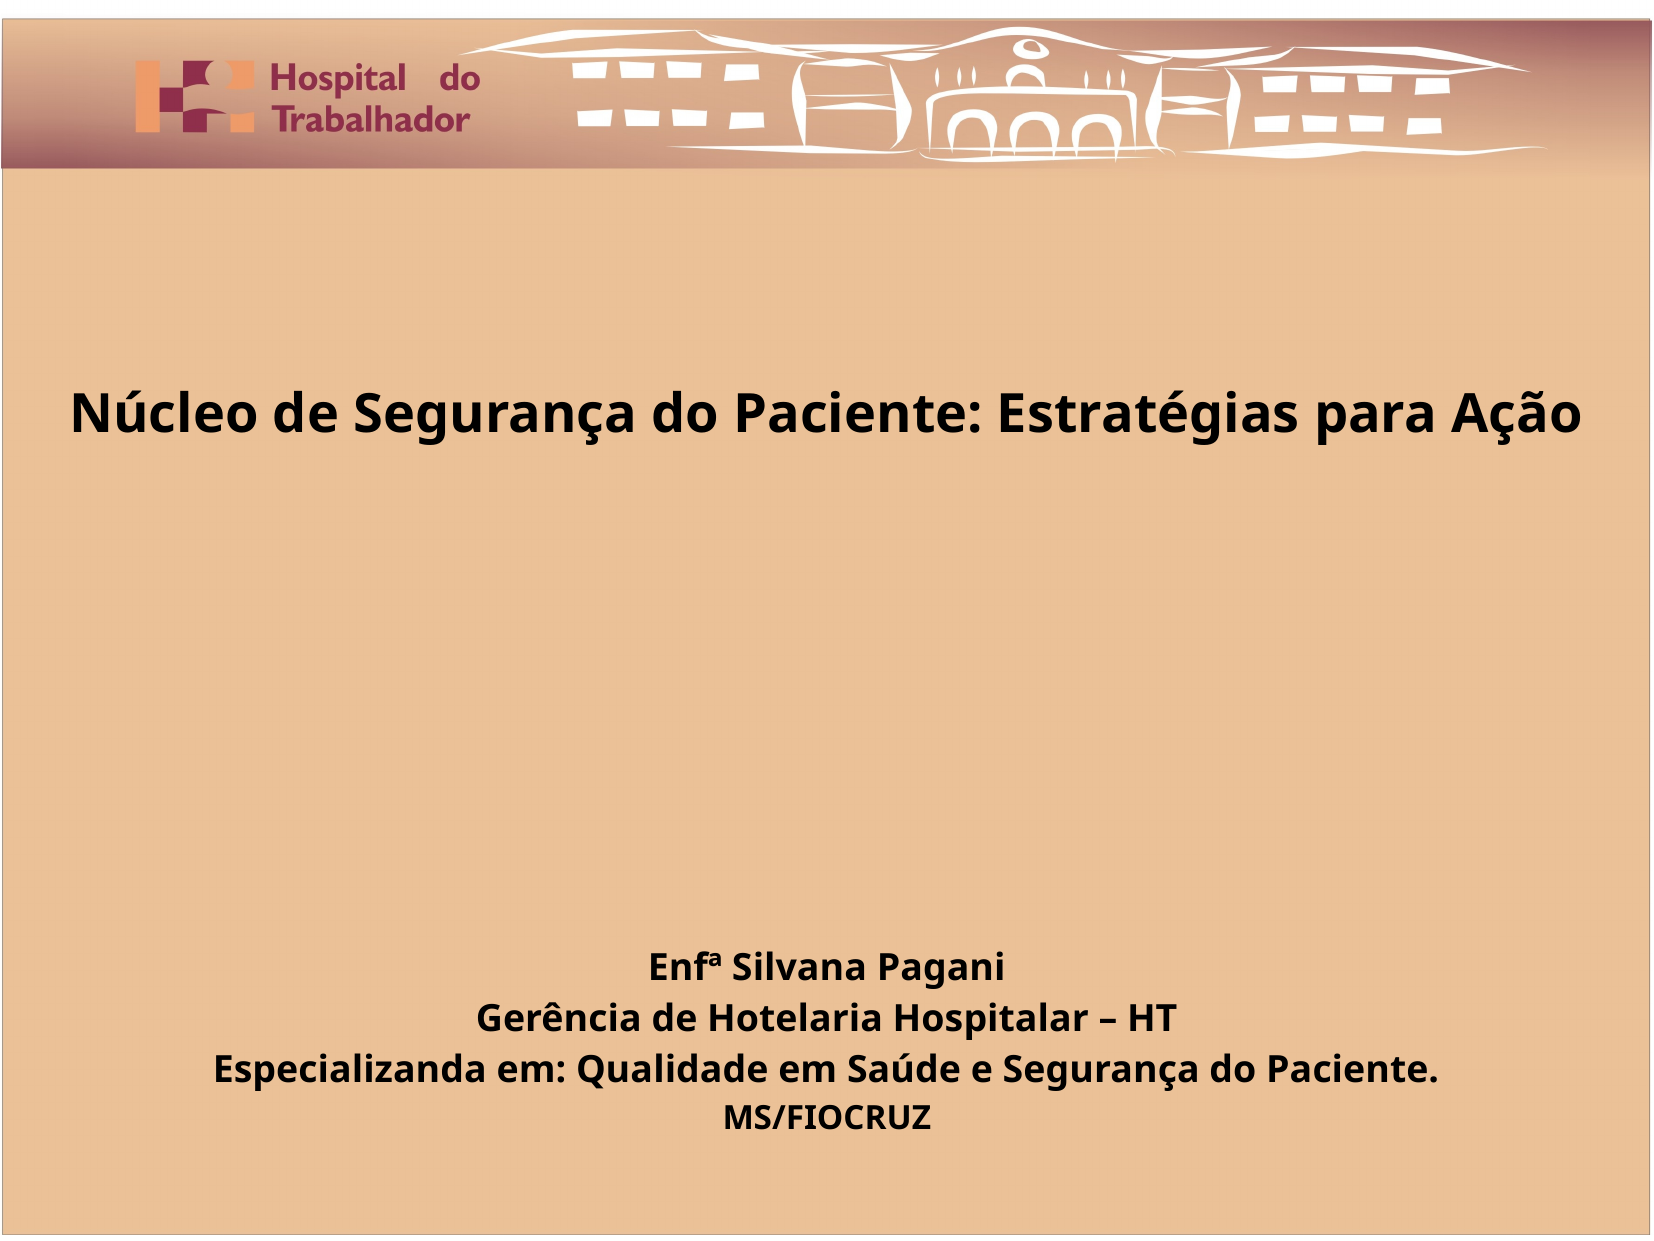

Núcleo de Segurança do Paciente: Estratégias para Ação
Enfª Silvana Pagani
Gerência de Hotelaria Hospitalar – HT
Especializanda em: Qualidade em Saúde e Segurança do Paciente.
MS/FIOCRUZ